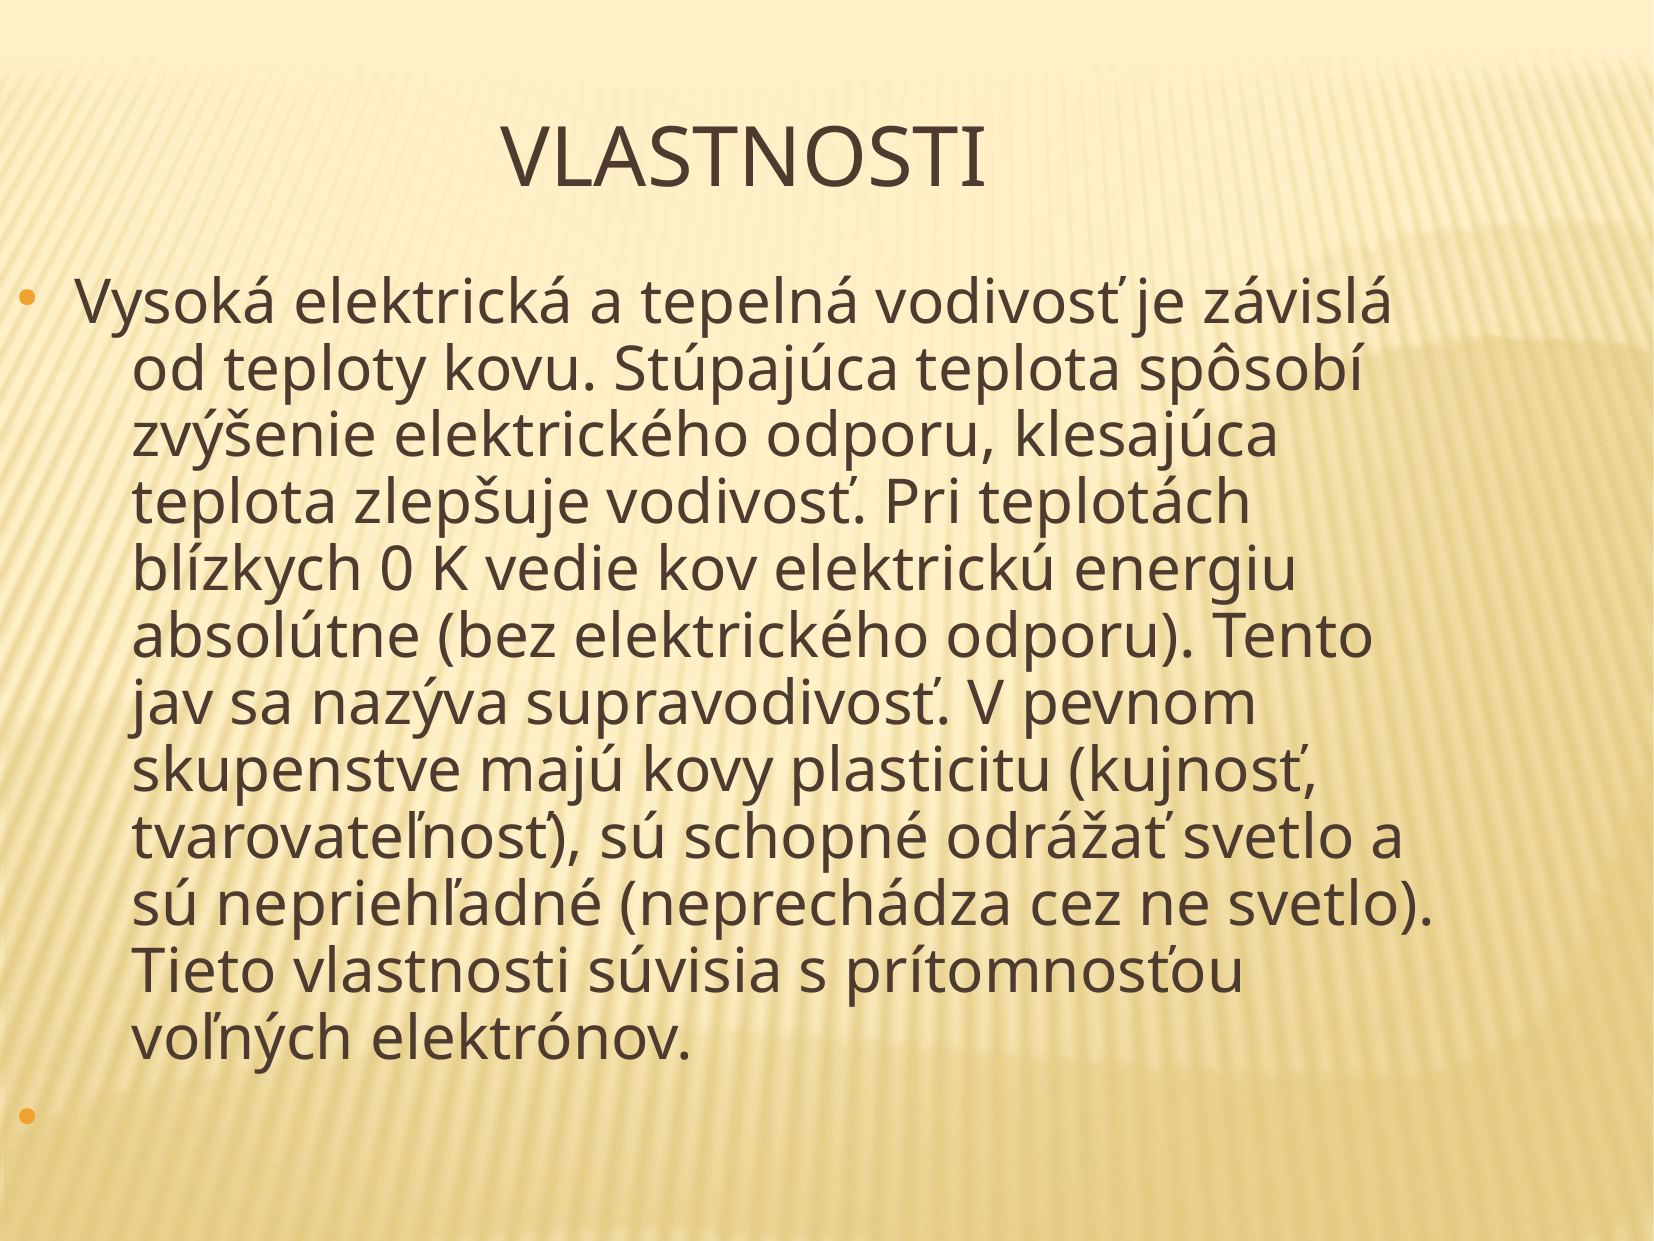

# Vlastnosti
Vysoká elektrická a tepelná vodivosť je závislá od teploty kovu. Stúpajúca teplota spôsobí zvýšenie elektrického odporu, klesajúca teplota zlepšuje vodivosť. Pri teplotách blízkych 0 K vedie kov elektrickú energiu absolútne (bez elektrického odporu). Tento jav sa nazýva supravodivosť. V pevnom skupenstve majú kovy plasticitu (kujnosť, tvarovateľnosť), sú schopné odrážať svetlo a sú nepriehľadné (neprechádza cez ne svetlo). Tieto vlastnosti súvisia s prítomnosťou voľných elektrónov.